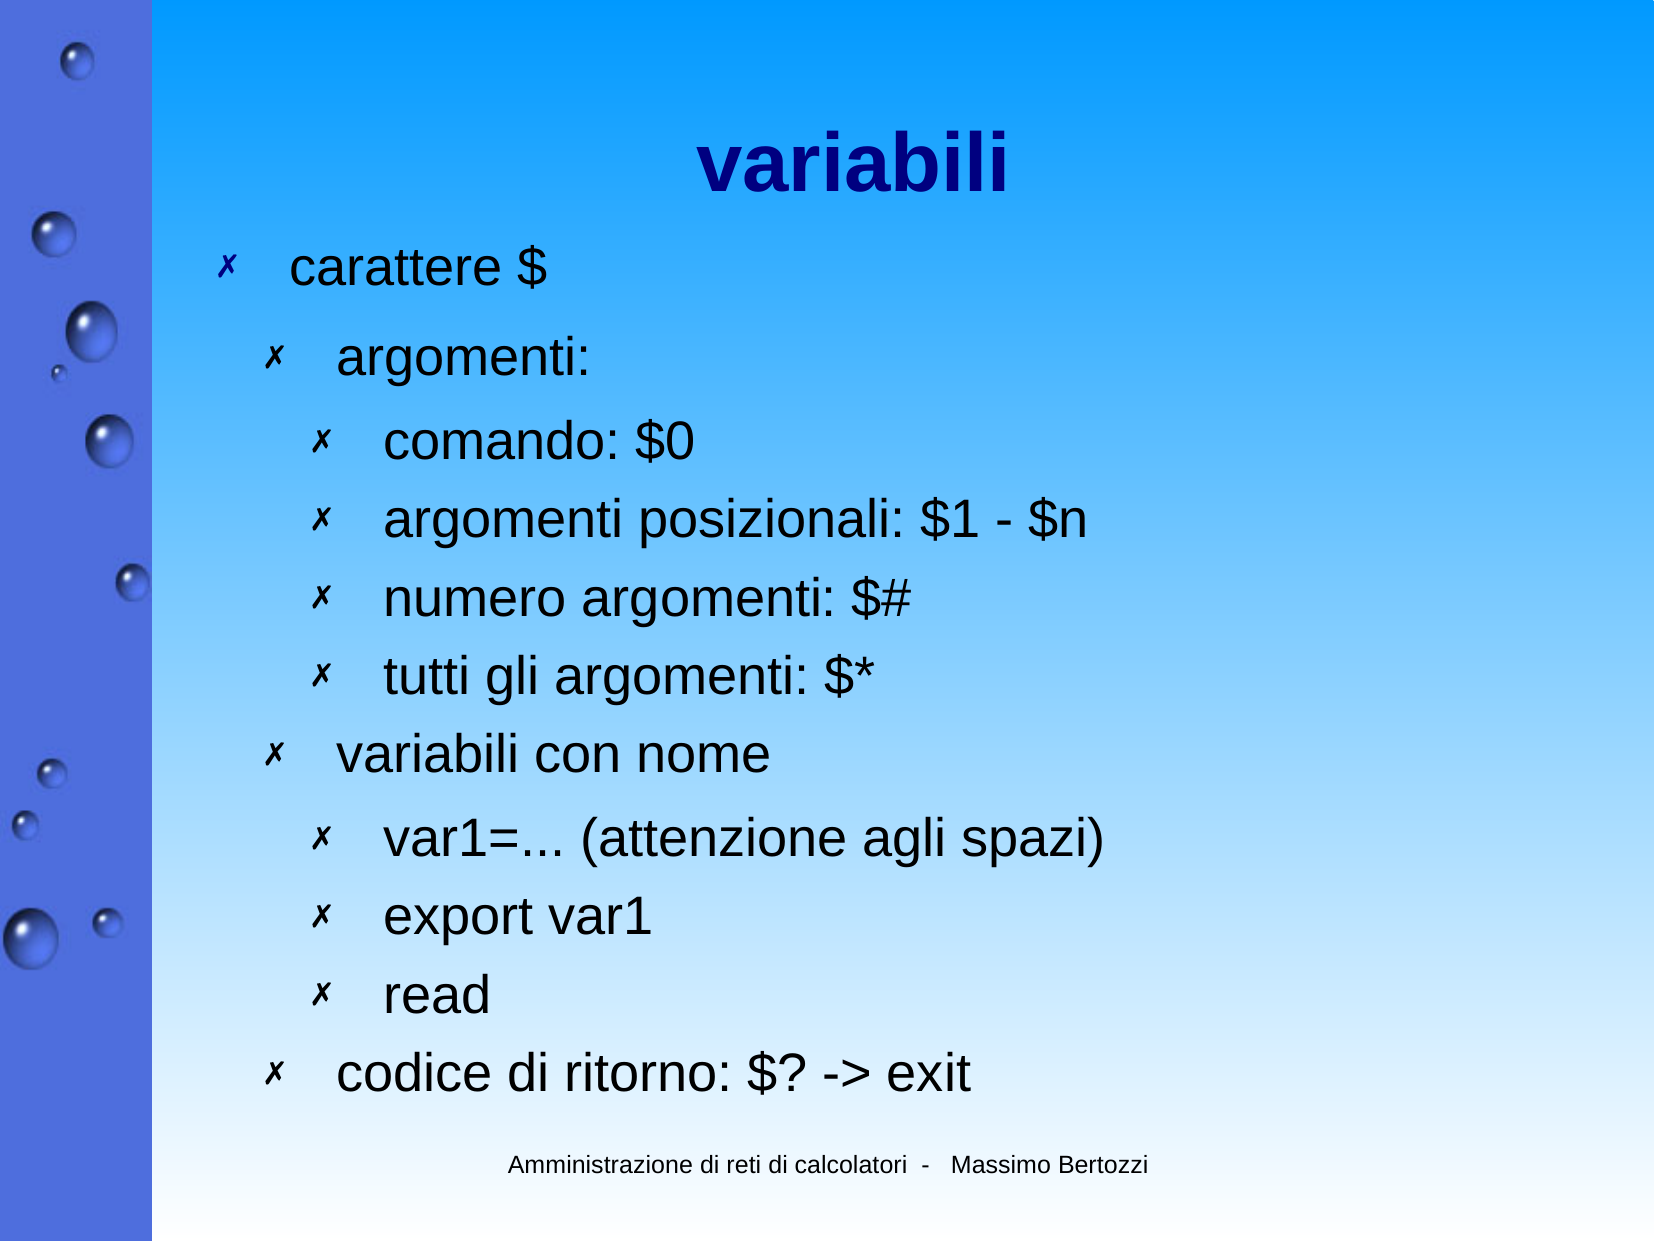

# variabili
carattere $
argomenti:
comando: $0
argomenti posizionali: $1 - $n
numero argomenti: $#
tutti gli argomenti: $*
variabili con nome
var1=... (attenzione agli spazi)
export var1
read
codice di ritorno: $? -> exit